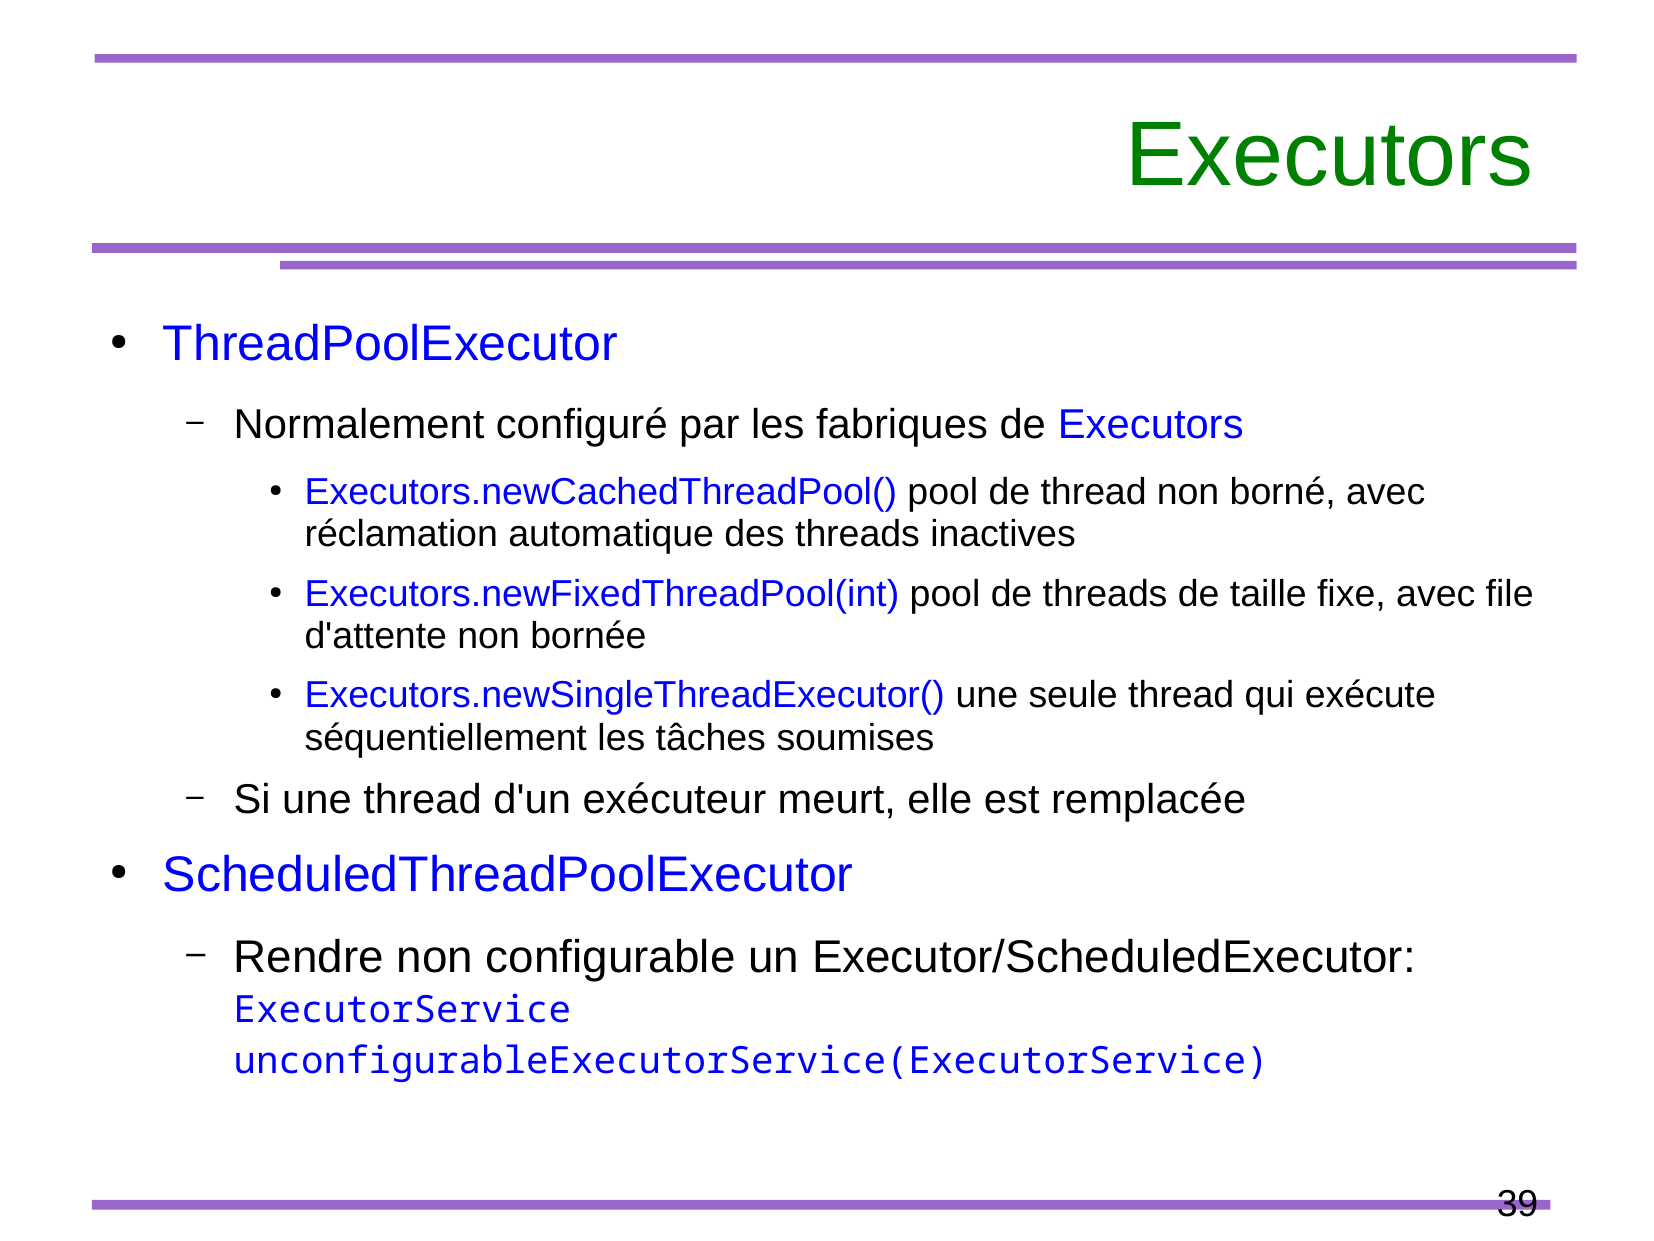

# Executors
ThreadPoolExecutor
Normalement configuré par les fabriques de Executors
Executors.newCachedThreadPool() pool de thread non borné, avec réclamation automatique des threads inactives
Executors.newFixedThreadPool(int) pool de threads de taille fixe, avec file d'attente non bornée
Executors.newSingleThreadExecutor() une seule thread qui exécute séquentiellement les tâches soumises
Si une thread d'un exécuteur meurt, elle est remplacée
ScheduledThreadPoolExecutor
Rendre non configurable un Executor/ScheduledExecutor: ExecutorService unconfigurableExecutorService(ExecutorService)